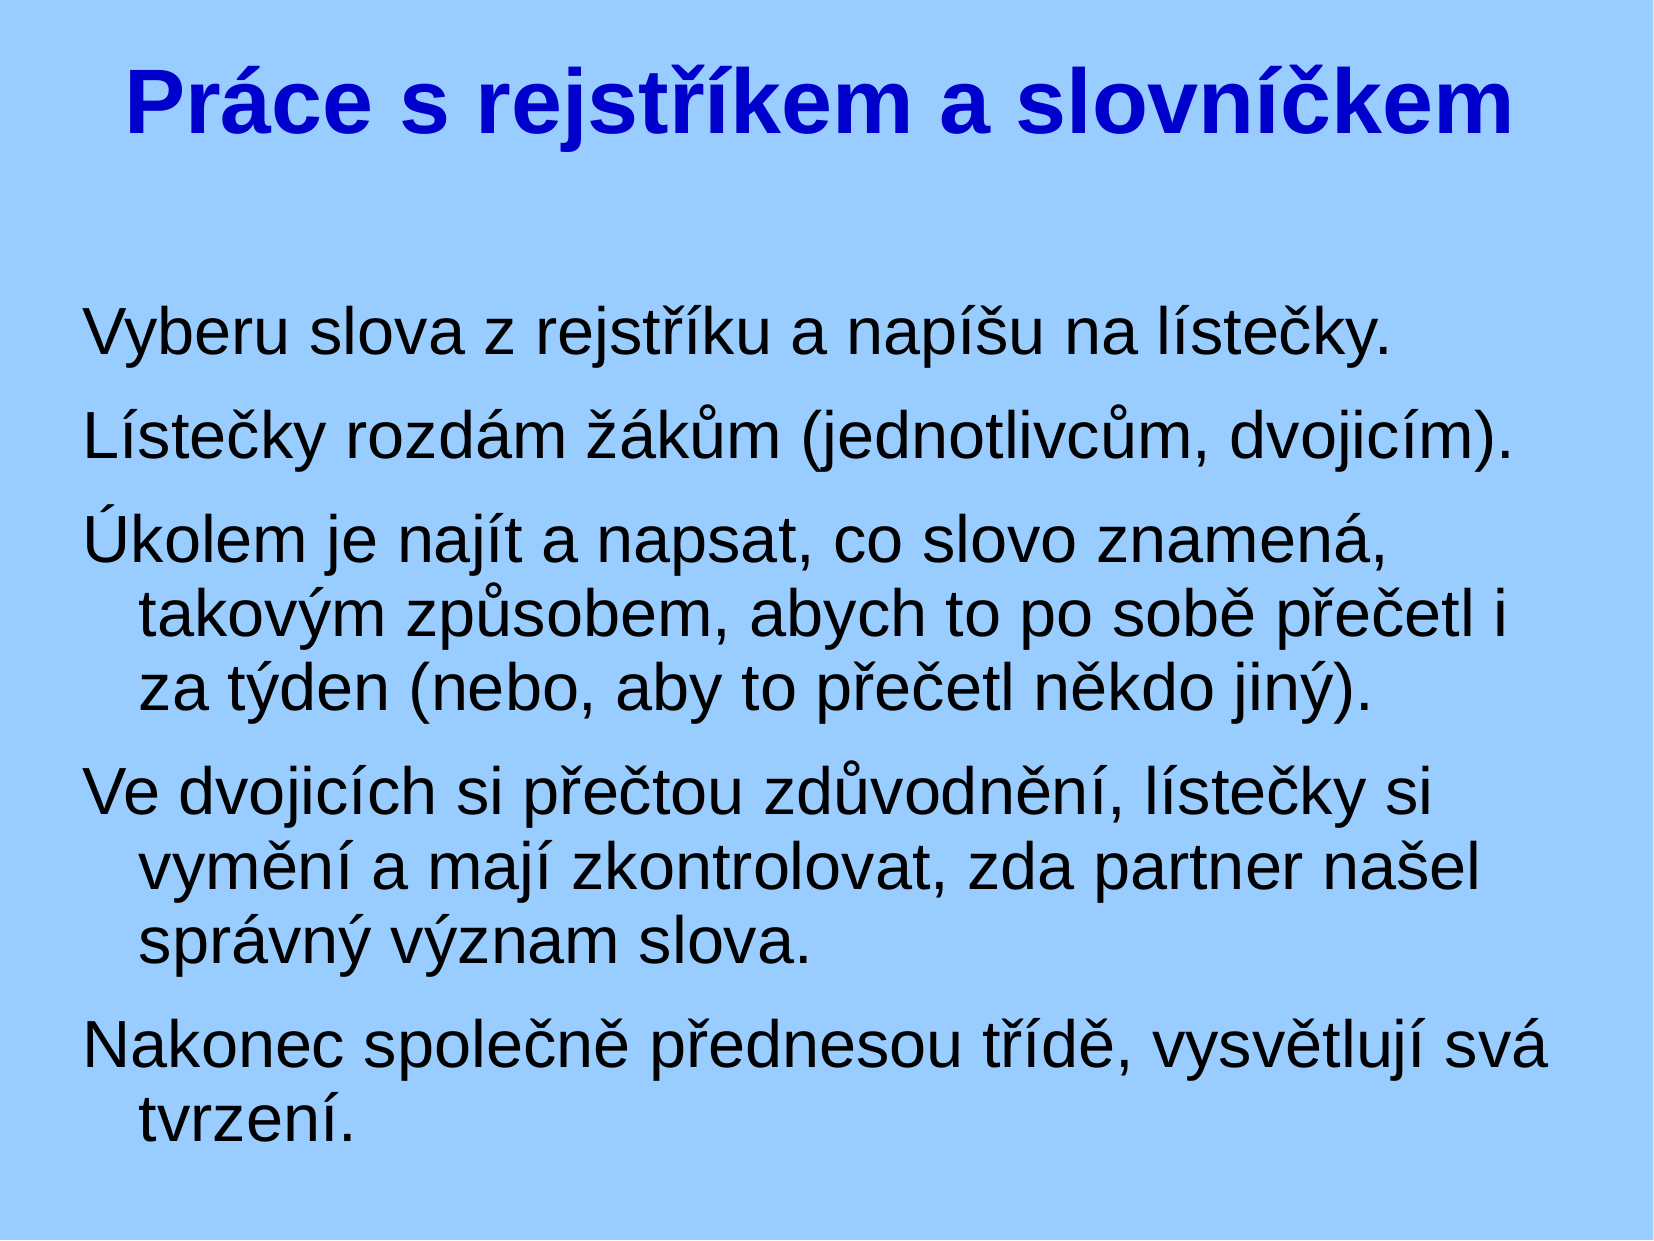

# Práce s rejstříkem a slovníčkem
Vyberu slova z rejstříku a napíšu na lístečky.
Lístečky rozdám žákům (jednotlivcům, dvojicím).
Úkolem je najít a napsat, co slovo znamená, takovým způsobem, abych to po sobě přečetl i za týden (nebo, aby to přečetl někdo jiný).
Ve dvojicích si přečtou zdůvodnění, lístečky si vymění a mají zkontrolovat, zda partner našel správný význam slova.
Nakonec společně přednesou třídě, vysvětlují svá tvrzení.